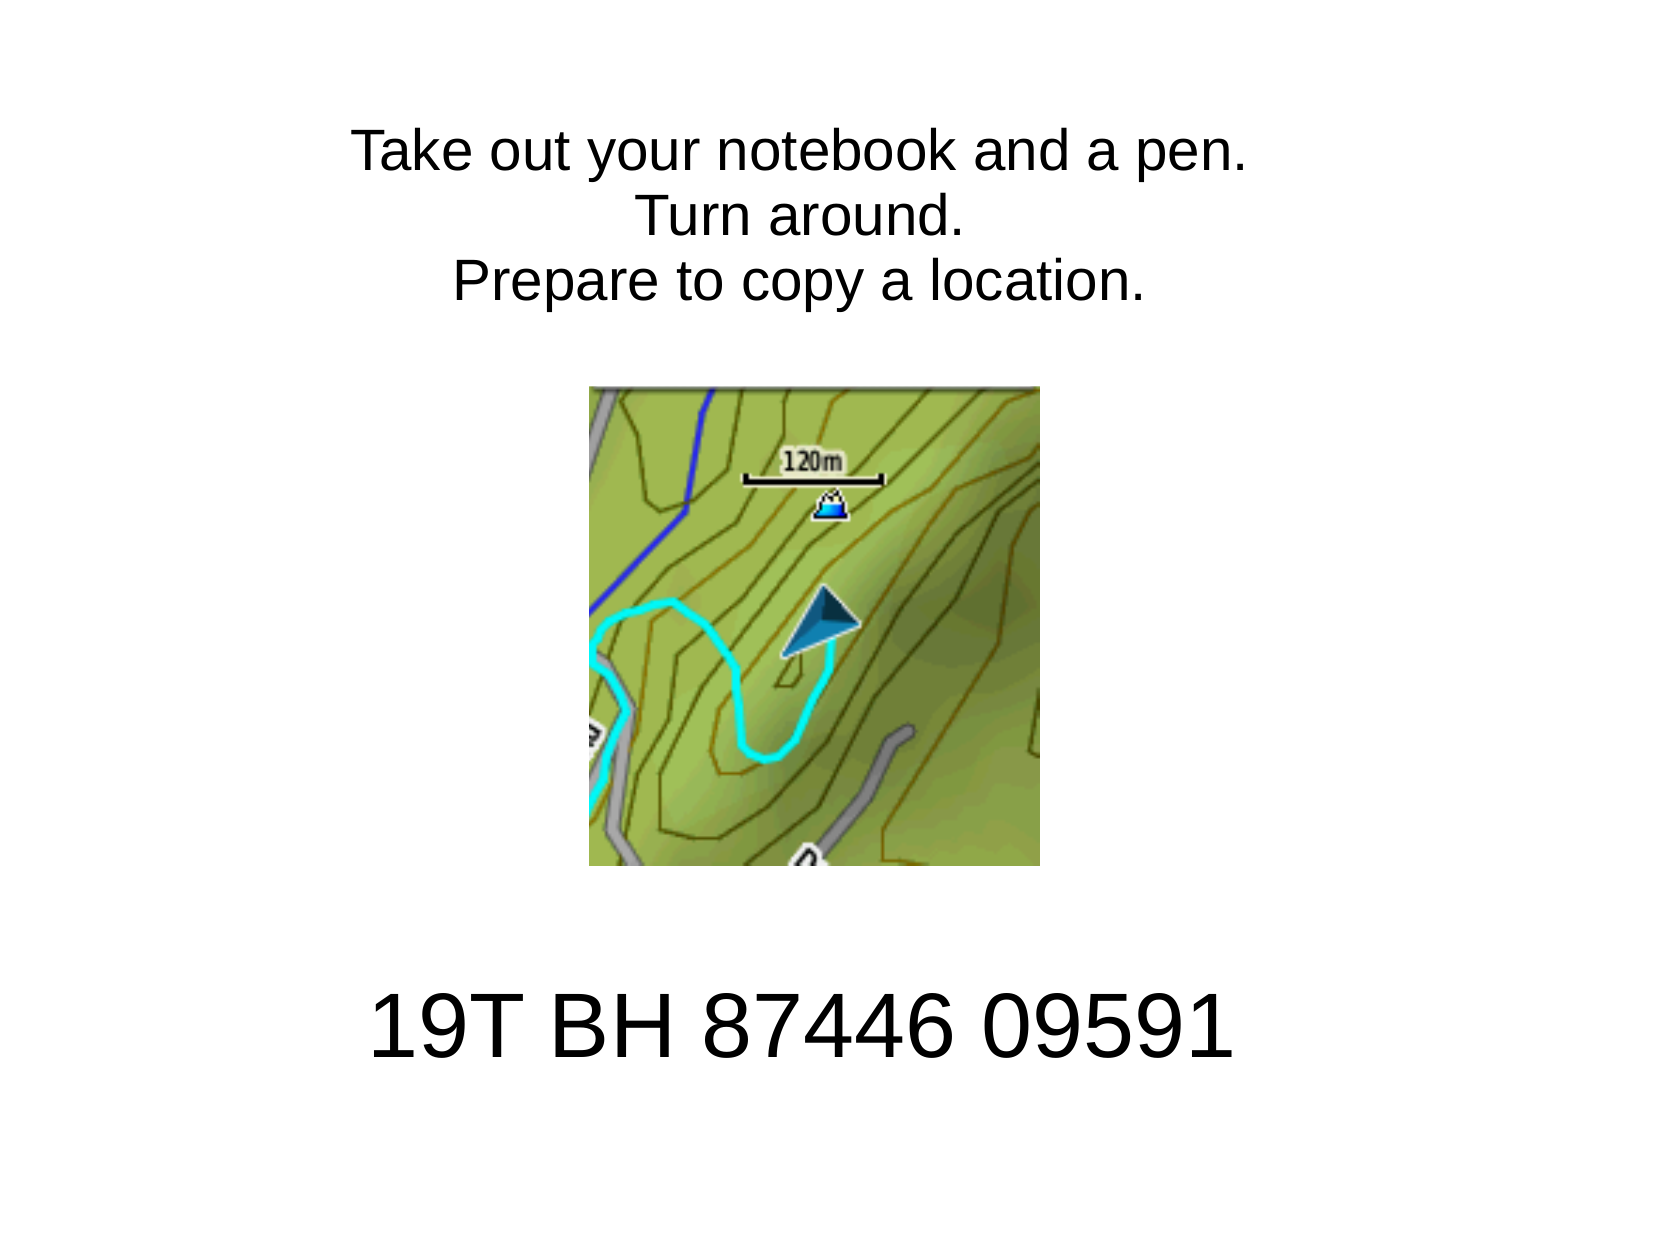

Take out your notebook and a pen.
Turn around.
Prepare to copy a location.
# 19T BH 87446 09591